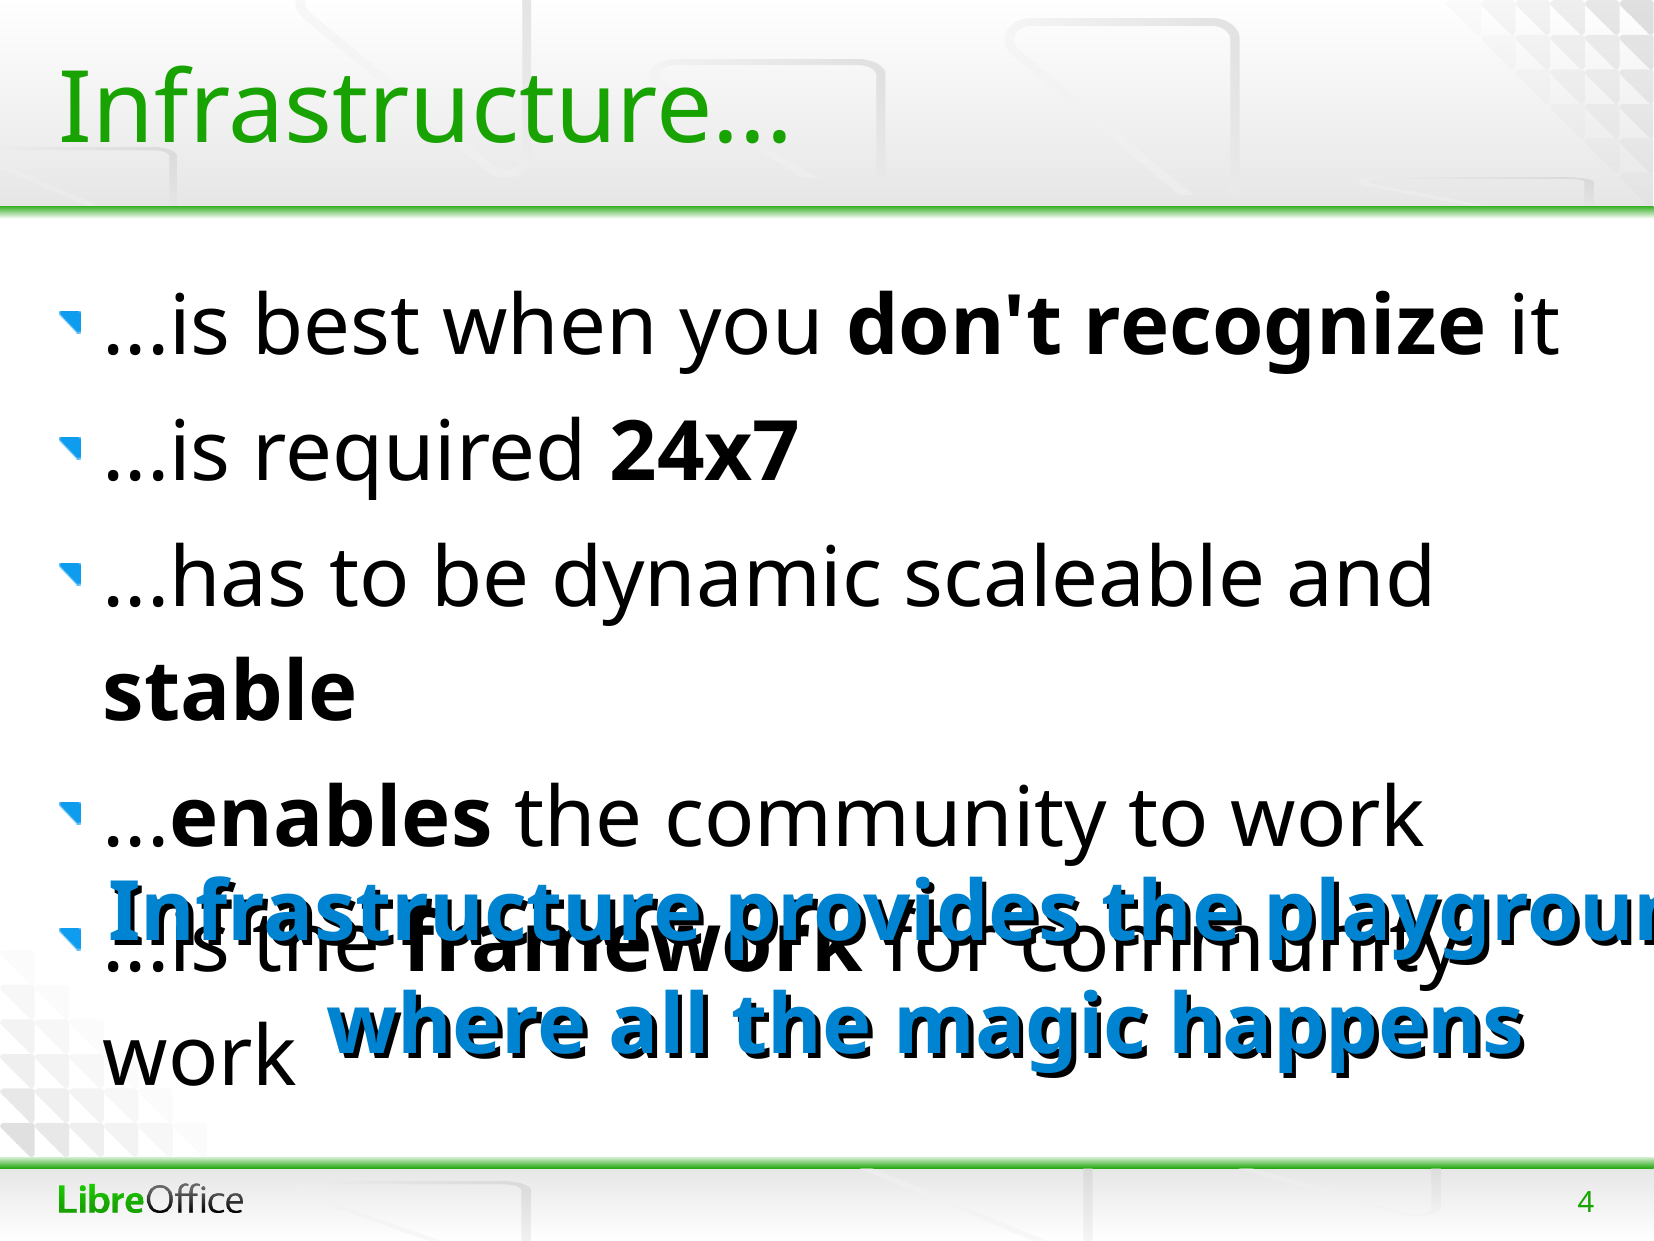

# Infrastructure...
...is best when you don't recognize it
...is required 24x7
...has to be dynamic scaleable and stable
...enables the community to work
...is the framework for community work
Infrastructure provides the playground
where all the magic happens
4